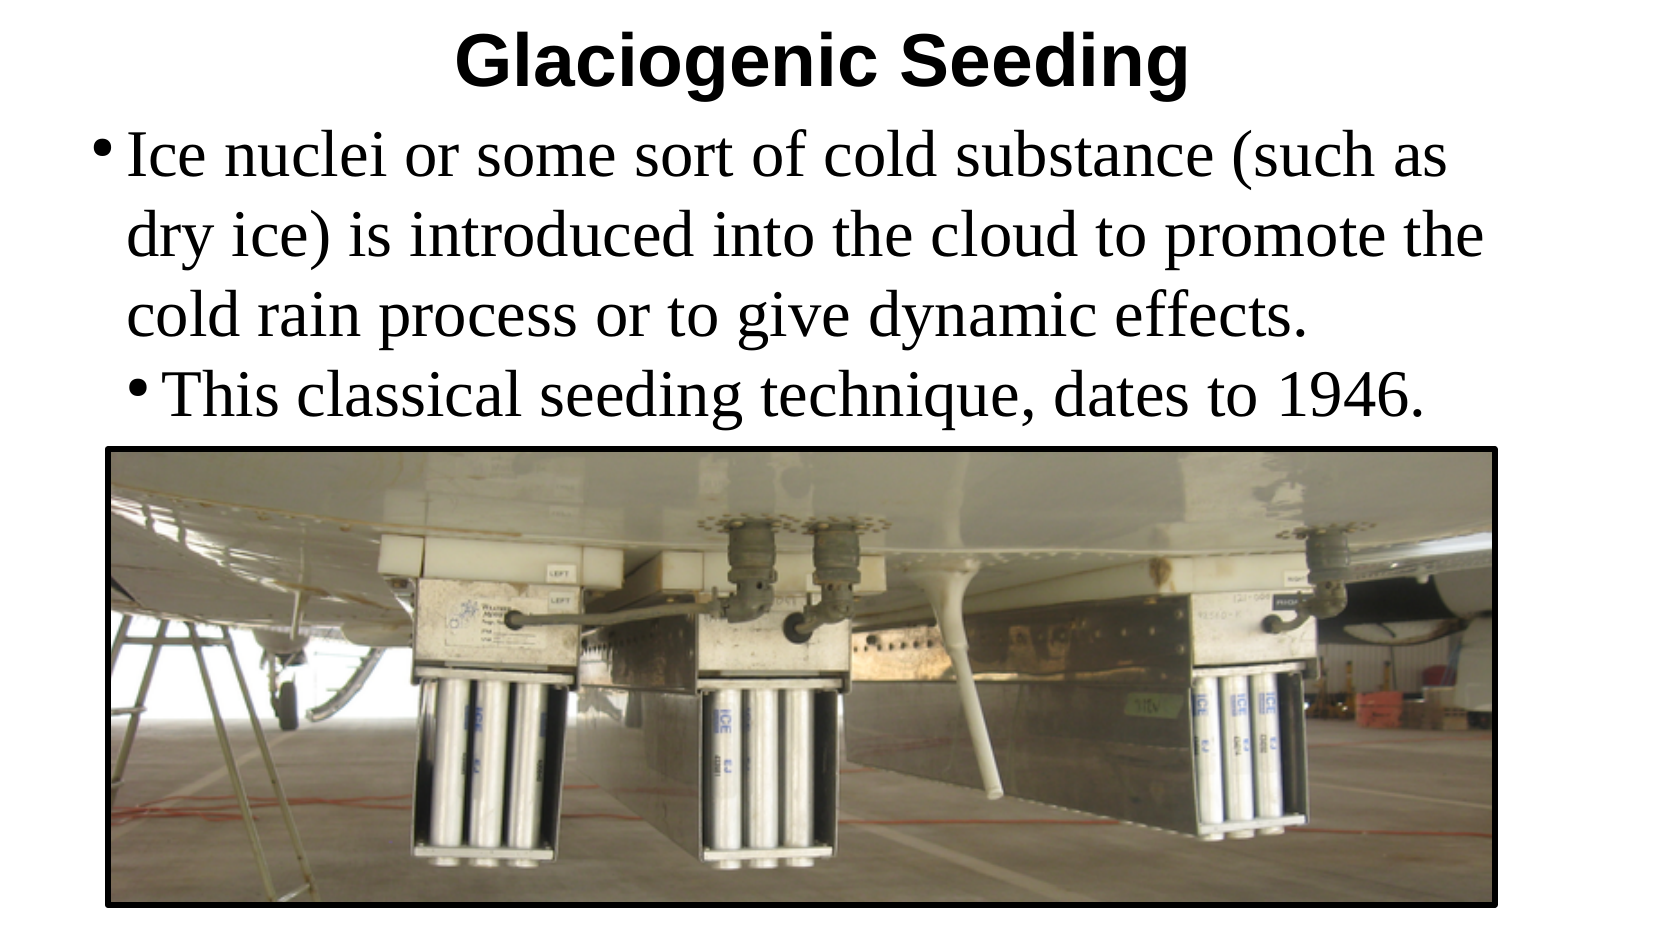

# Glaciogenic Seeding
Ice nuclei or some sort of cold substance (such as dry ice) is introduced into the cloud to promote the cold rain process or to give dynamic effects.
This classical seeding technique, dates to 1946.